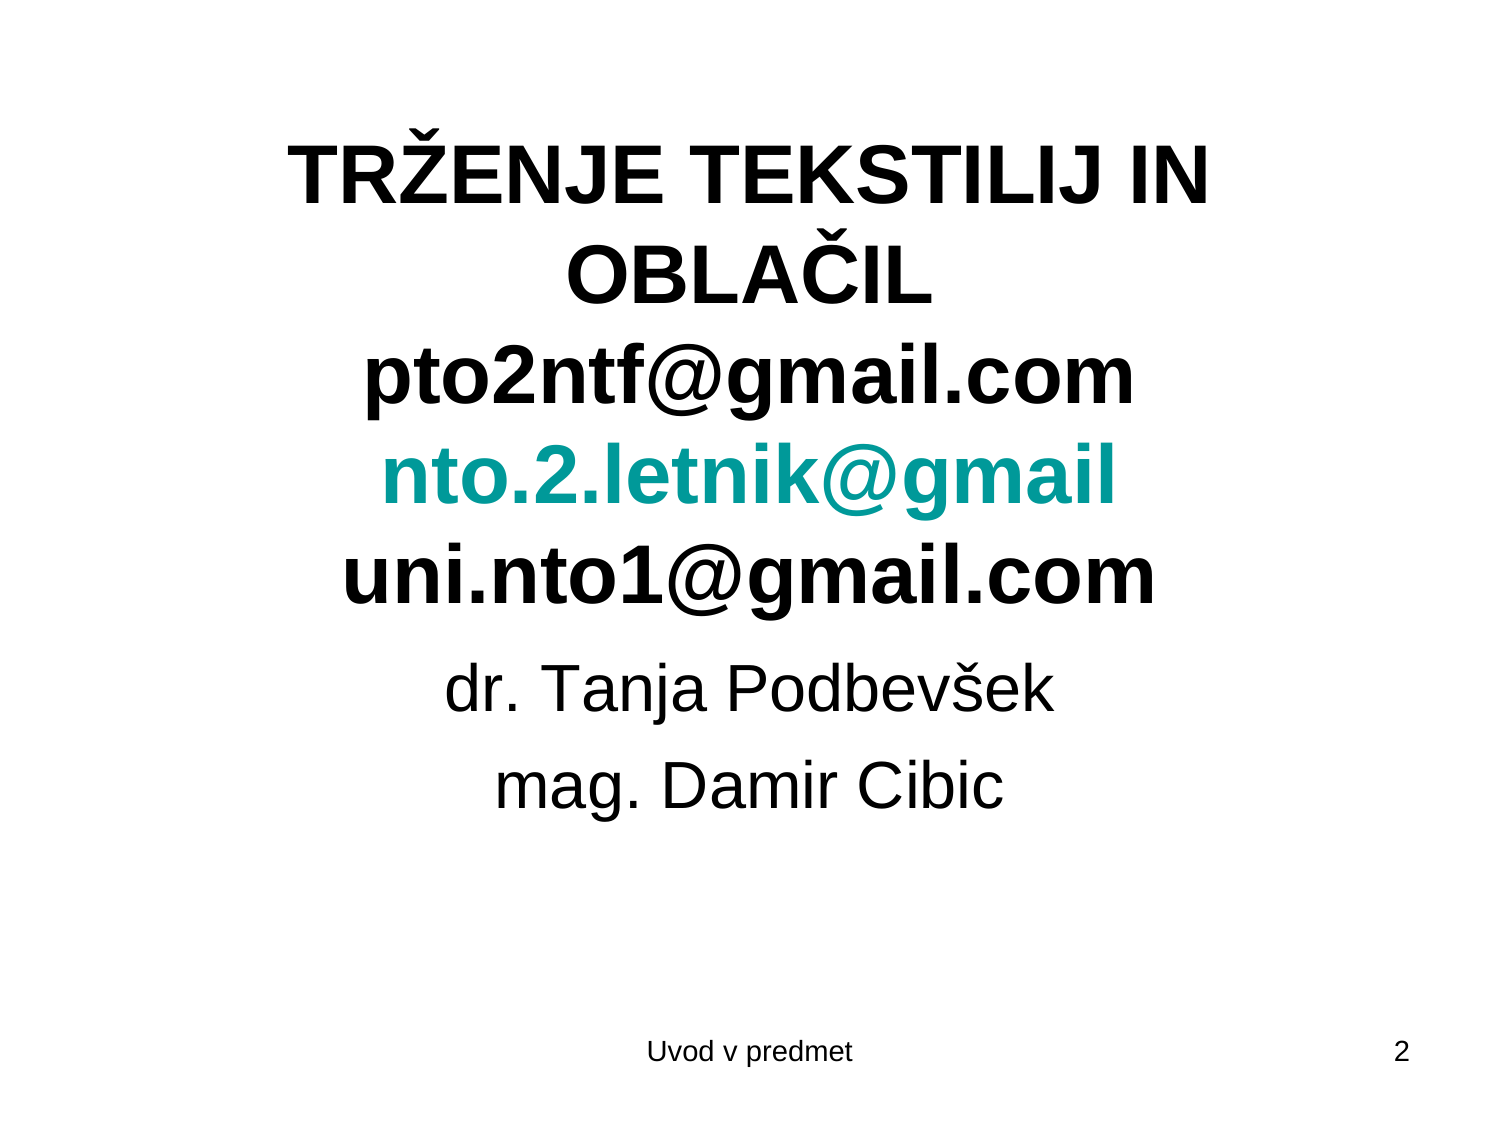

# TRŽENJE TEKSTILIJ IN OBLAČIL pto2ntf@gmail.com nto.2.letnik@gmail uni.nto1@gmail.com
dr. Tanja Podbevšek
mag. Damir Cibic
Uvod v predmet